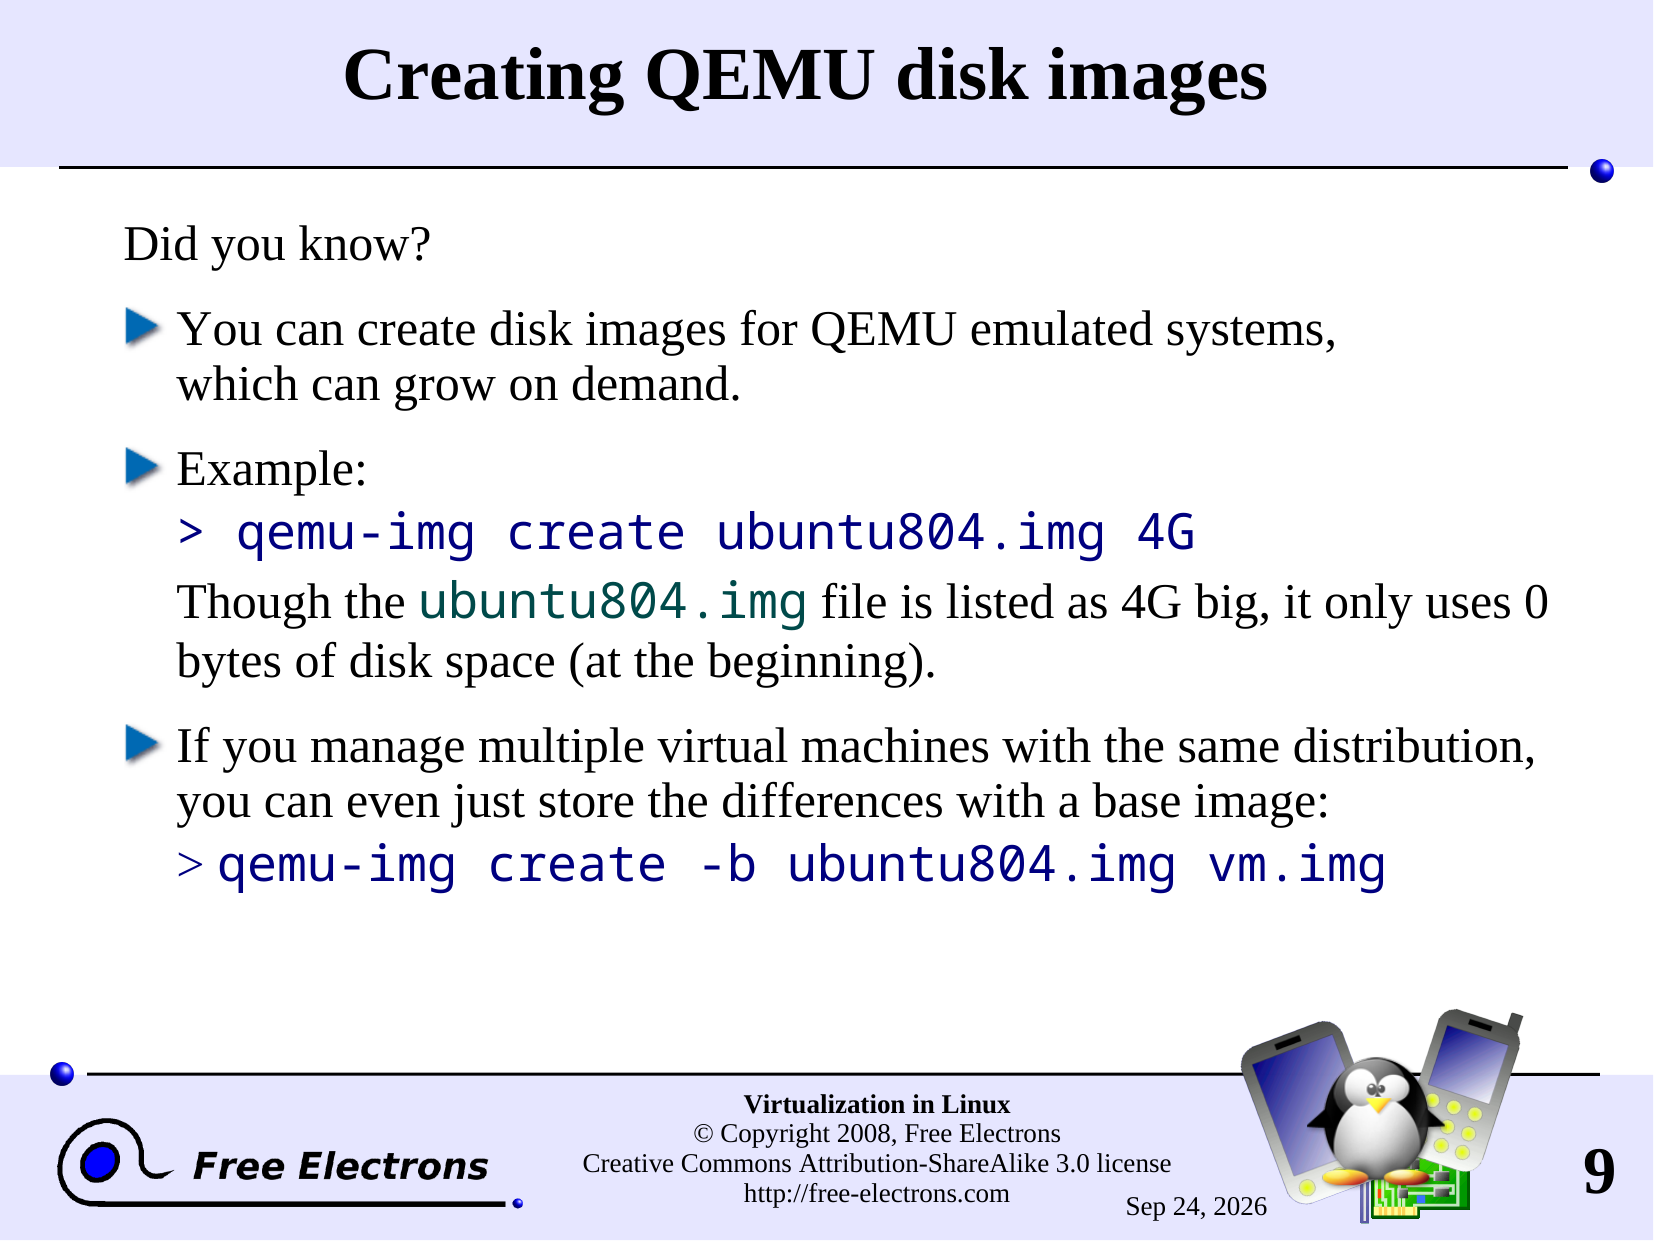

# Creating QEMU disk images
Did you know?
You can create disk images for QEMU emulated systems,
which can grow on demand.
Example:
> qemu-img create ubuntu804.img 4G
Though the ubuntu804.img file is listed as 4G big, it only uses 0 bytes of disk space (at the beginning).
If you manage multiple virtual machines with the same distribution, you can even just store the differences with a base image:
> qemu-img create -b ubuntu804.img vm.img